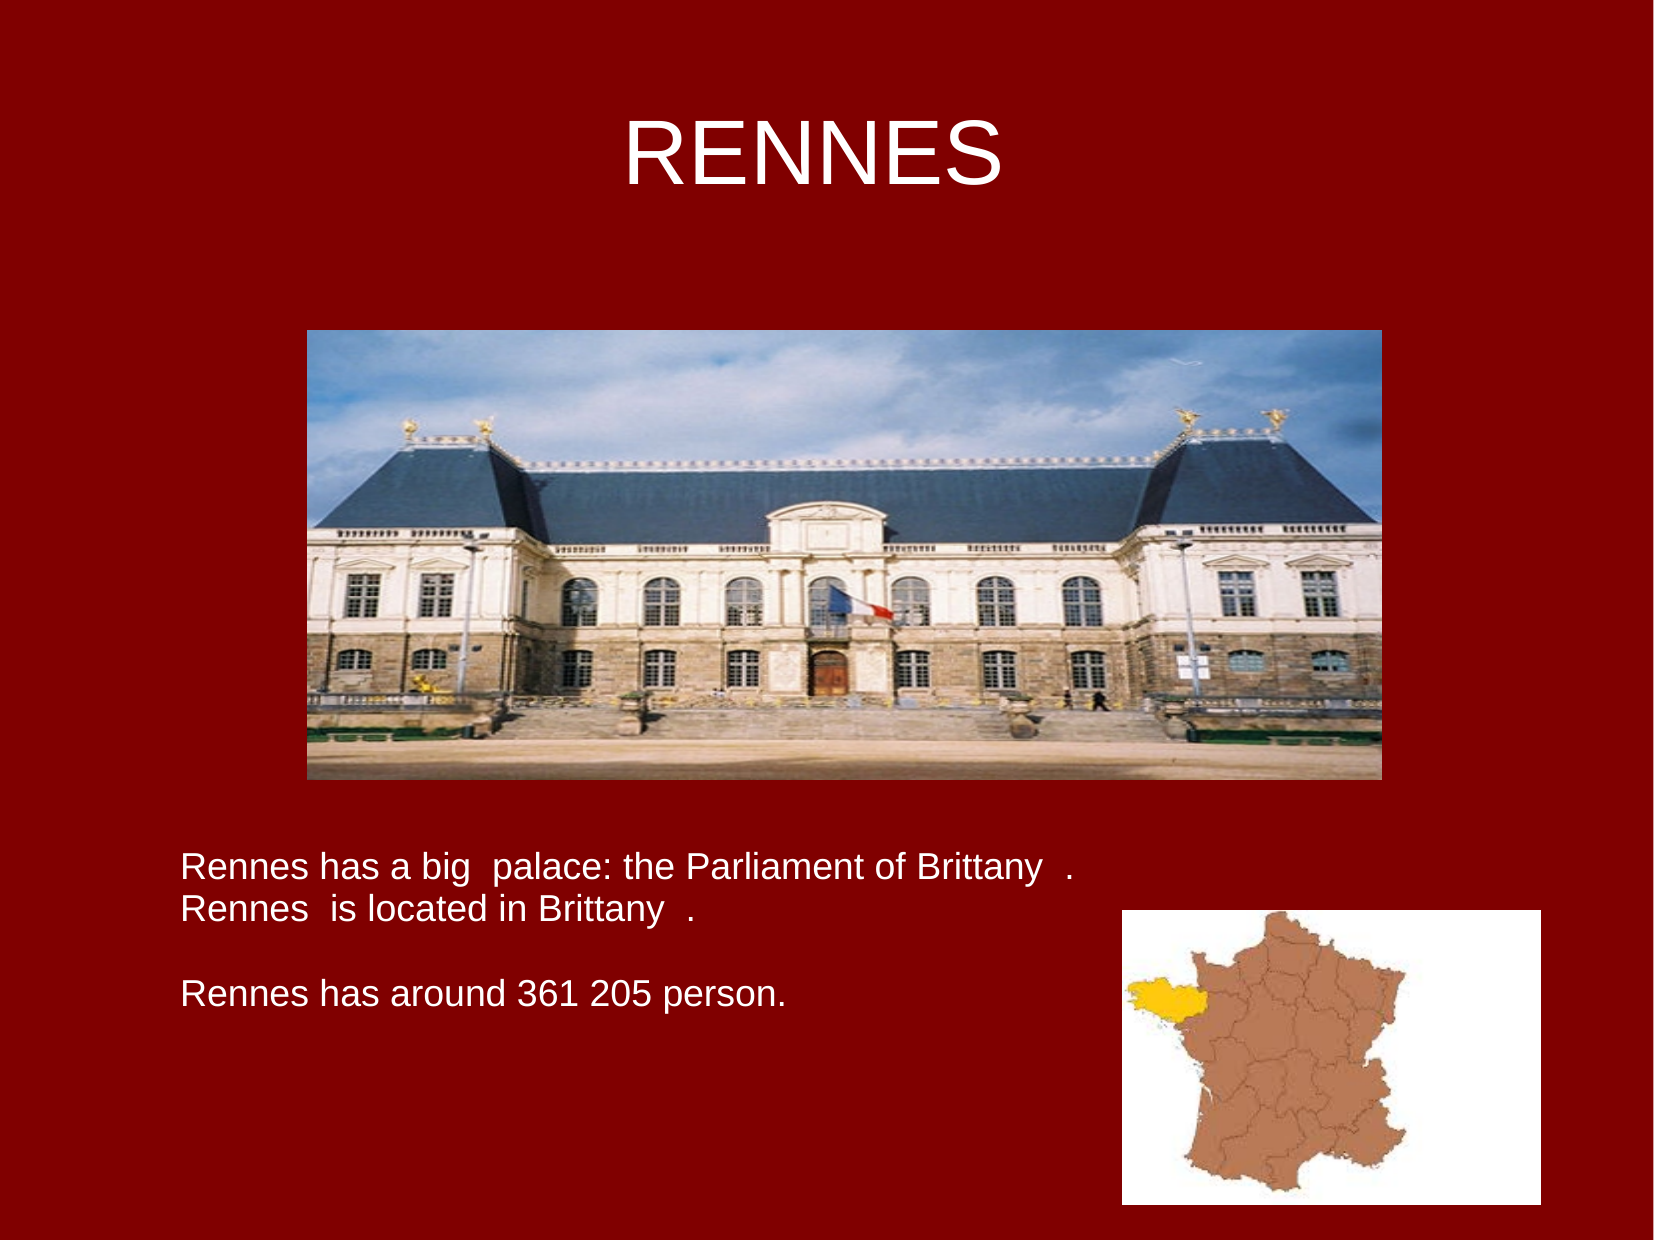

# RENNES
Rennes has a big palace: the Parliament of Brittany .
Rennes is located in Brittany .
Rennes has around 361 205 person.